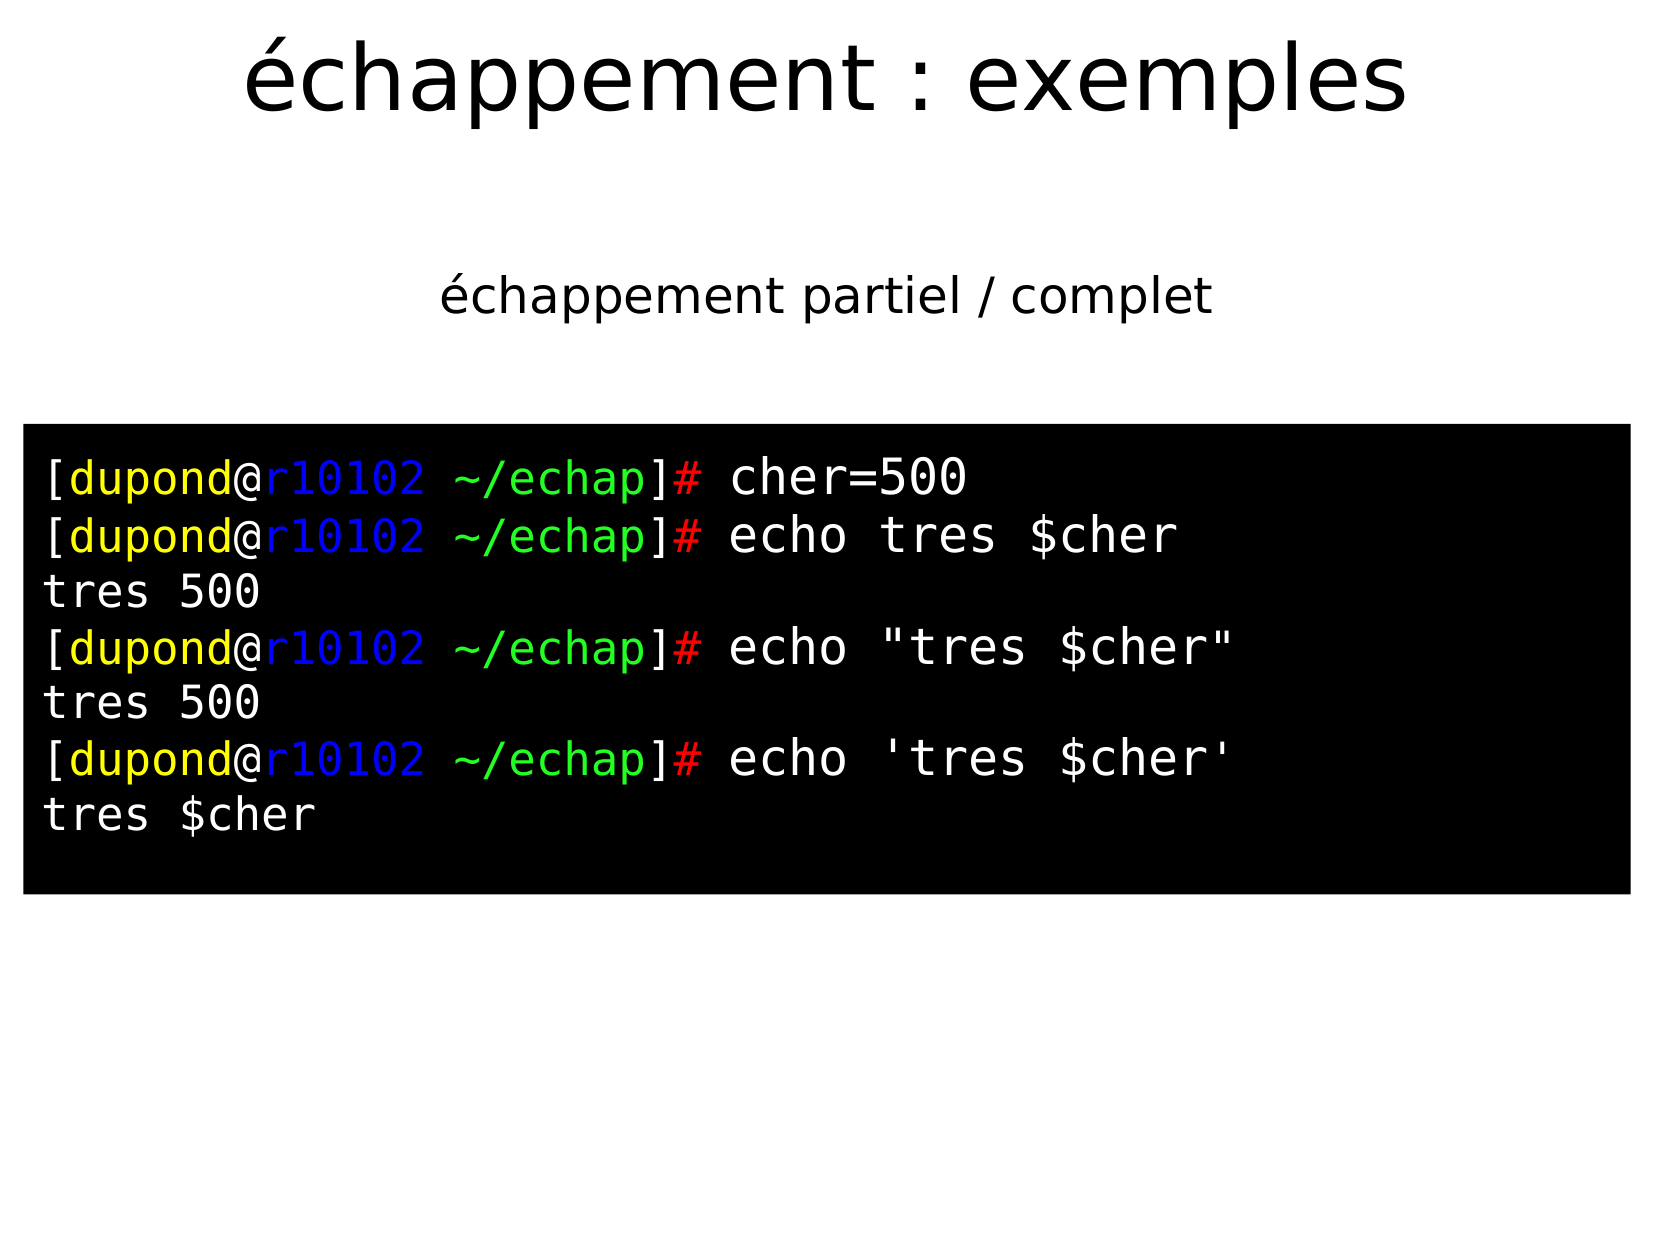

# échappement : exemples
échappement partiel / complet
[dupond@r10102 ~/echap]# cher=500
[dupond@r10102 ~/echap]# echo tres $cher
tres 500
[dupond@r10102 ~/echap]# echo "tres $cher"
tres 500
[dupond@r10102 ~/echap]# echo 'tres $cher'
tres $cher